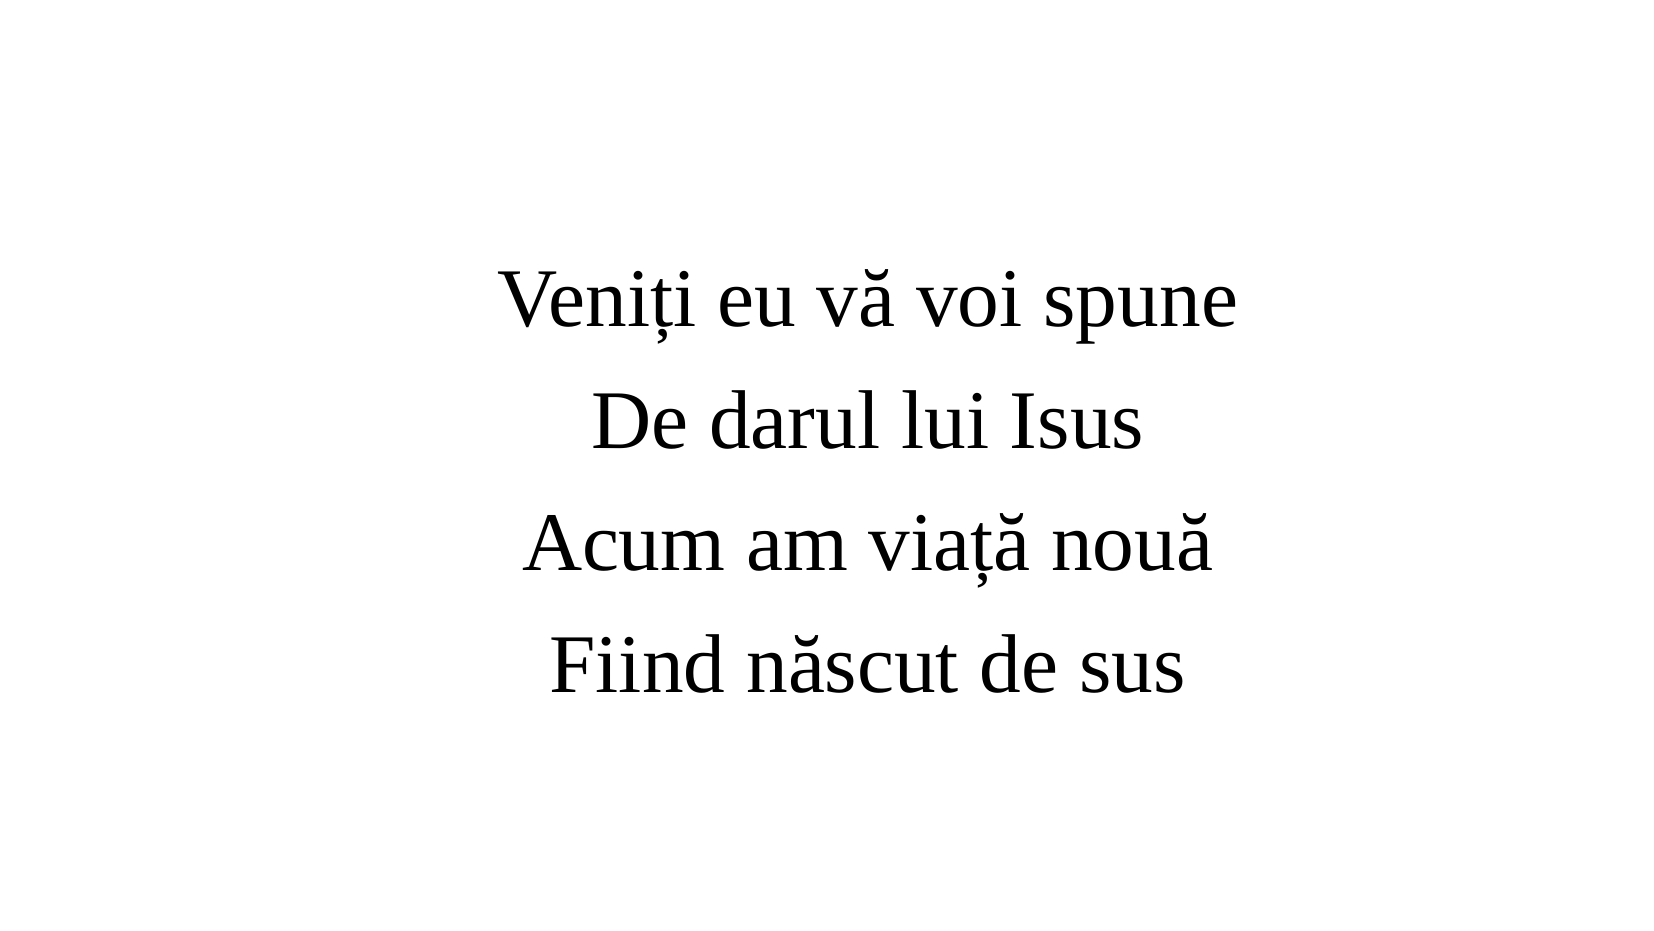

# Veniți eu vă voi spune
De darul lui Isus
Acum am viață nouă
Fiind născut de sus